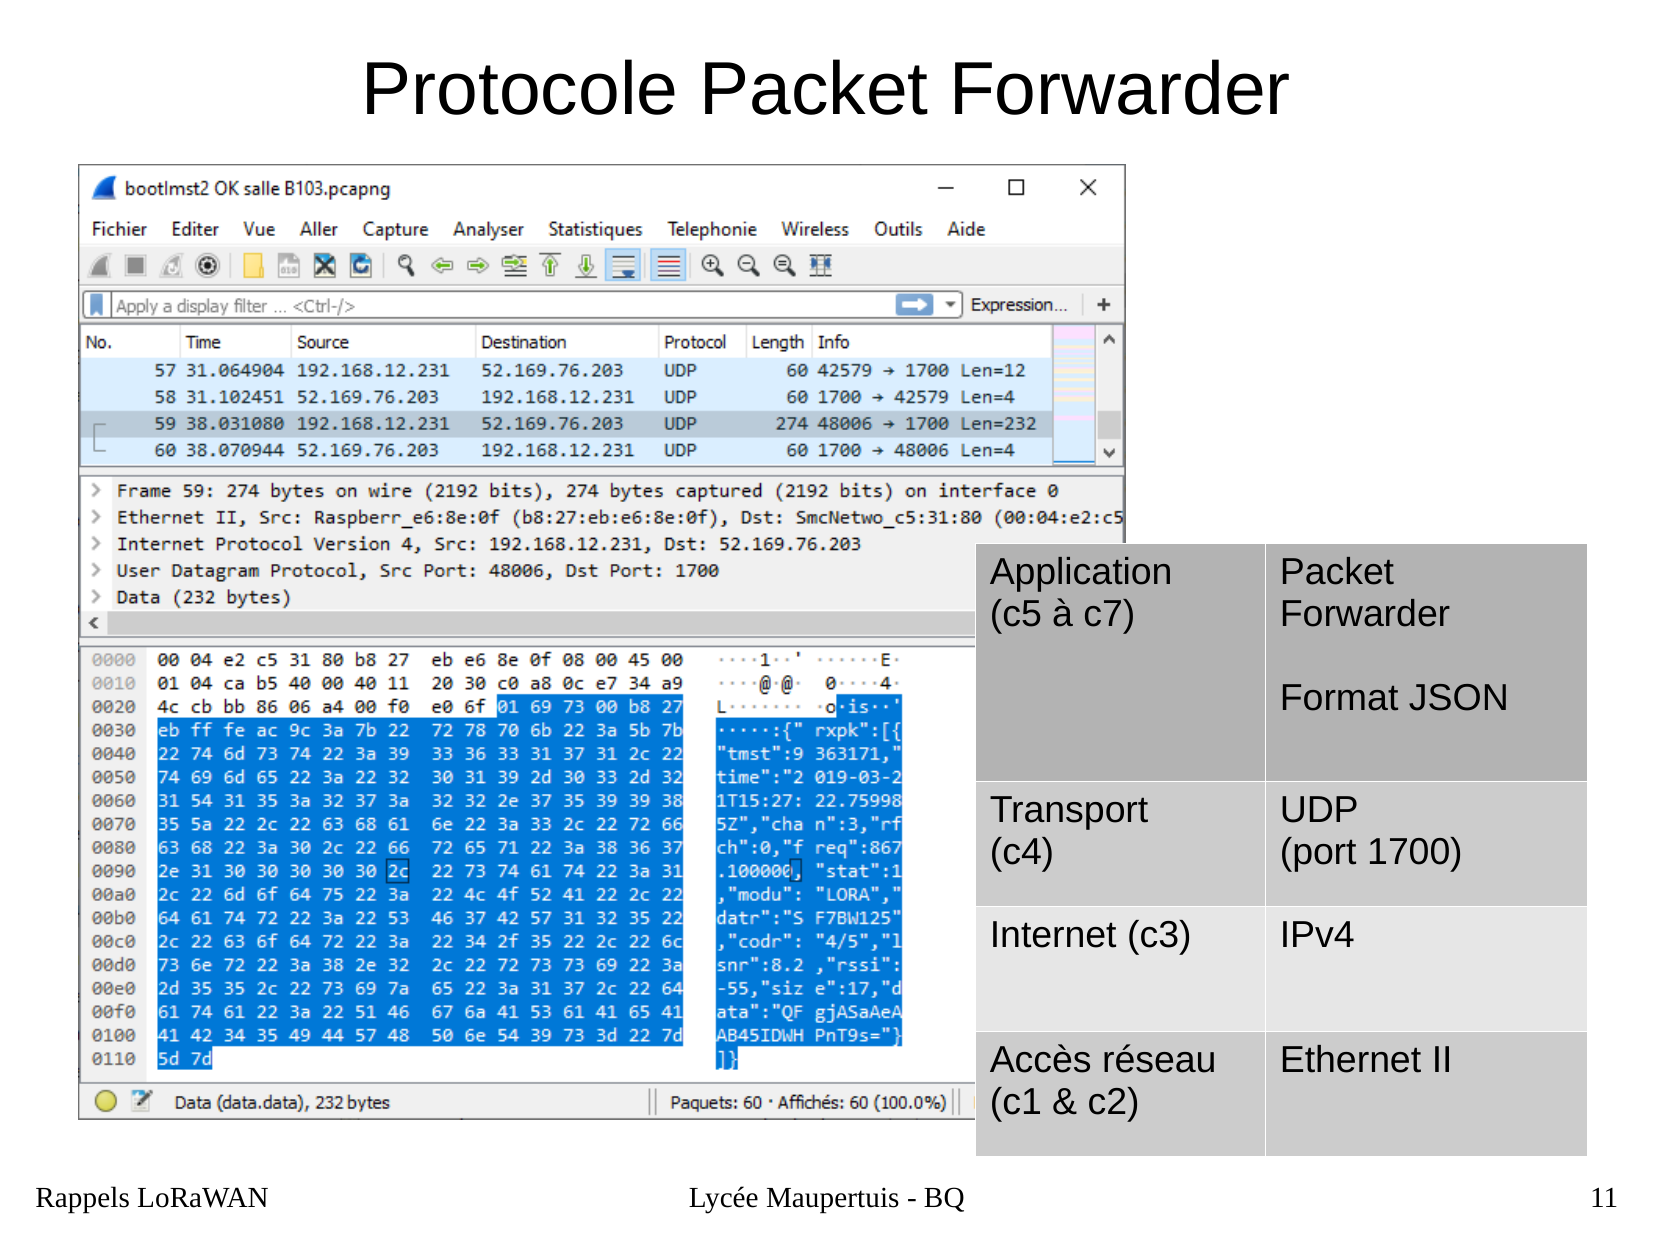

# Protocole Packet Forwarder
| Application (c5 à c7) | Packet Forwarder Format JSON |
| --- | --- |
| Transport (c4) | UDP (port 1700) |
| Internet (c3) | IPv4 |
| Accès réseau (c1 & c2) | Ethernet II |
Rappels LoRaWAN
Lycée Maupertuis - BQ
11